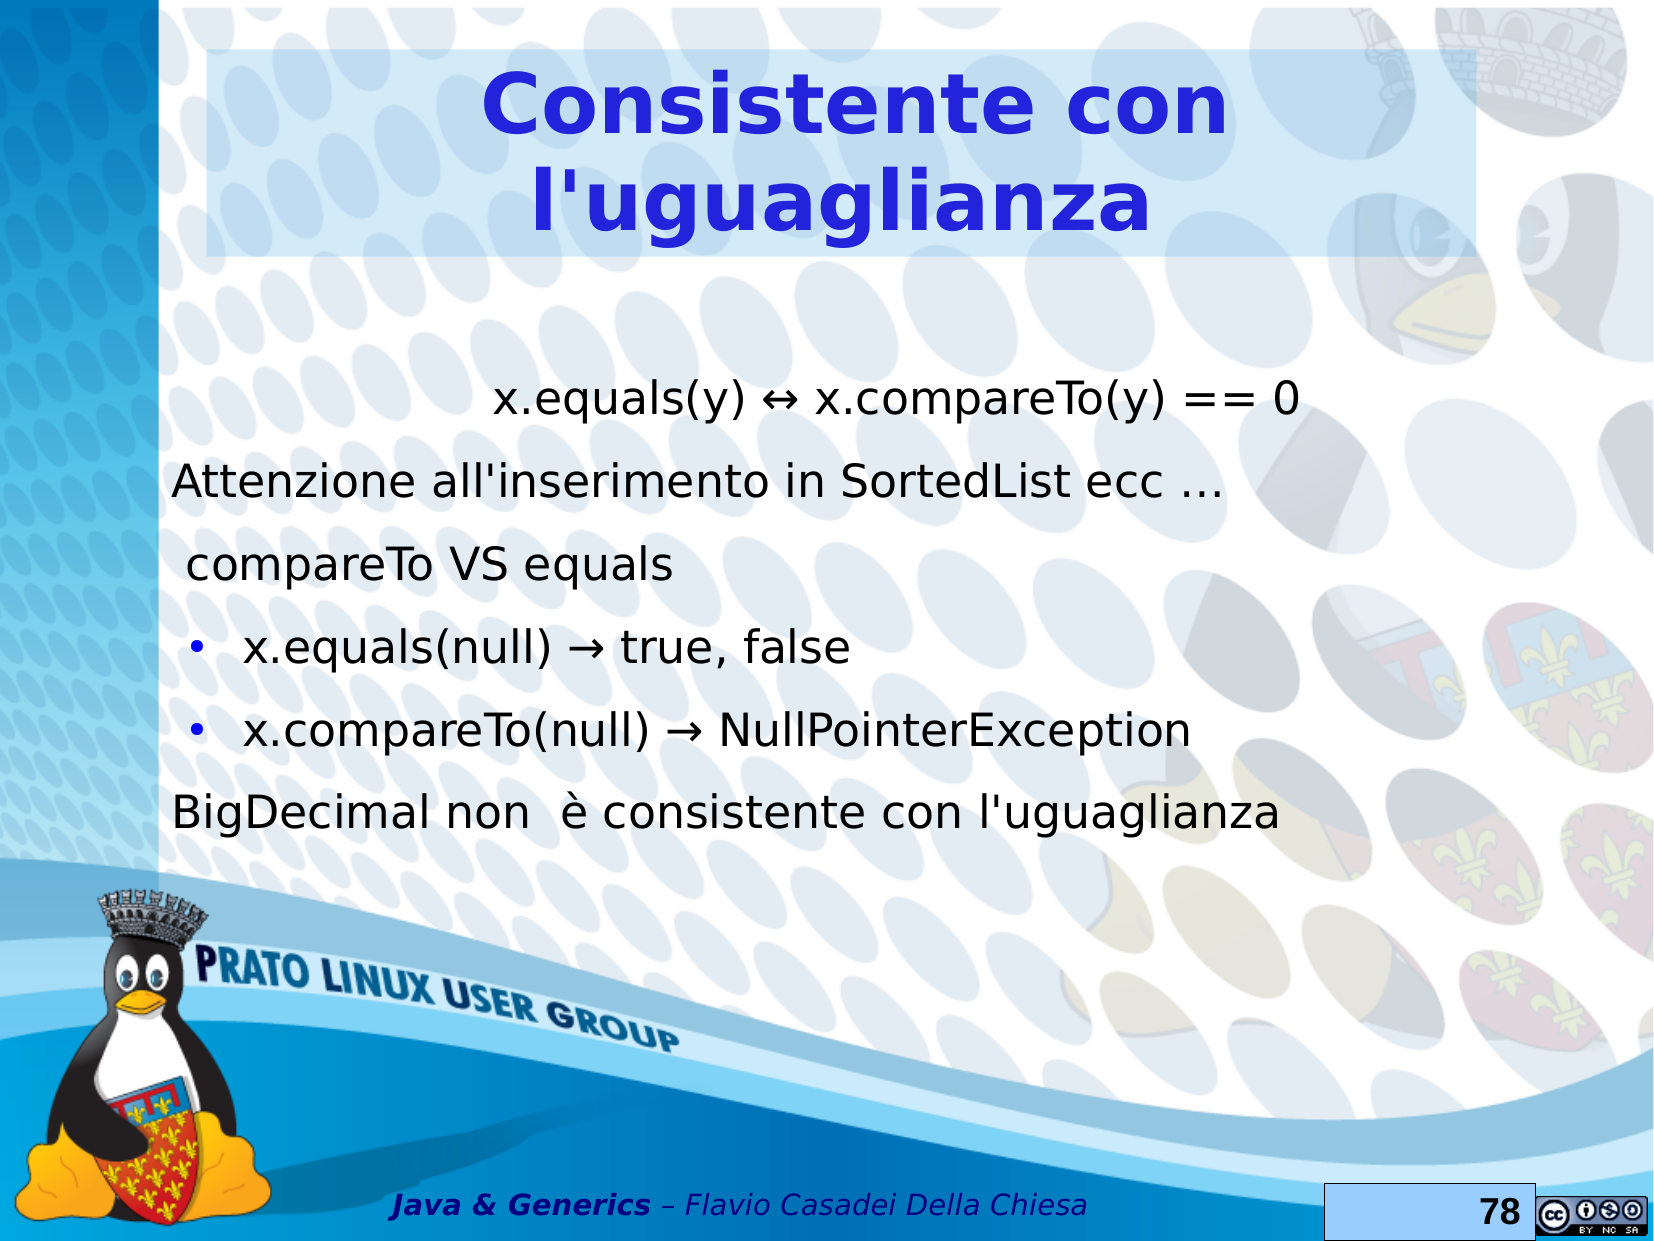

# Consistente con l'uguaglianza
x.equals(y) ↔ x.compareTo(y) == 0
Attenzione all'inserimento in SortedList ecc …
 compareTo VS equals
x.equals(null) → true, false
x.compareTo(null) → NullPointerException
BigDecimal non è consistente con l'uguaglianza